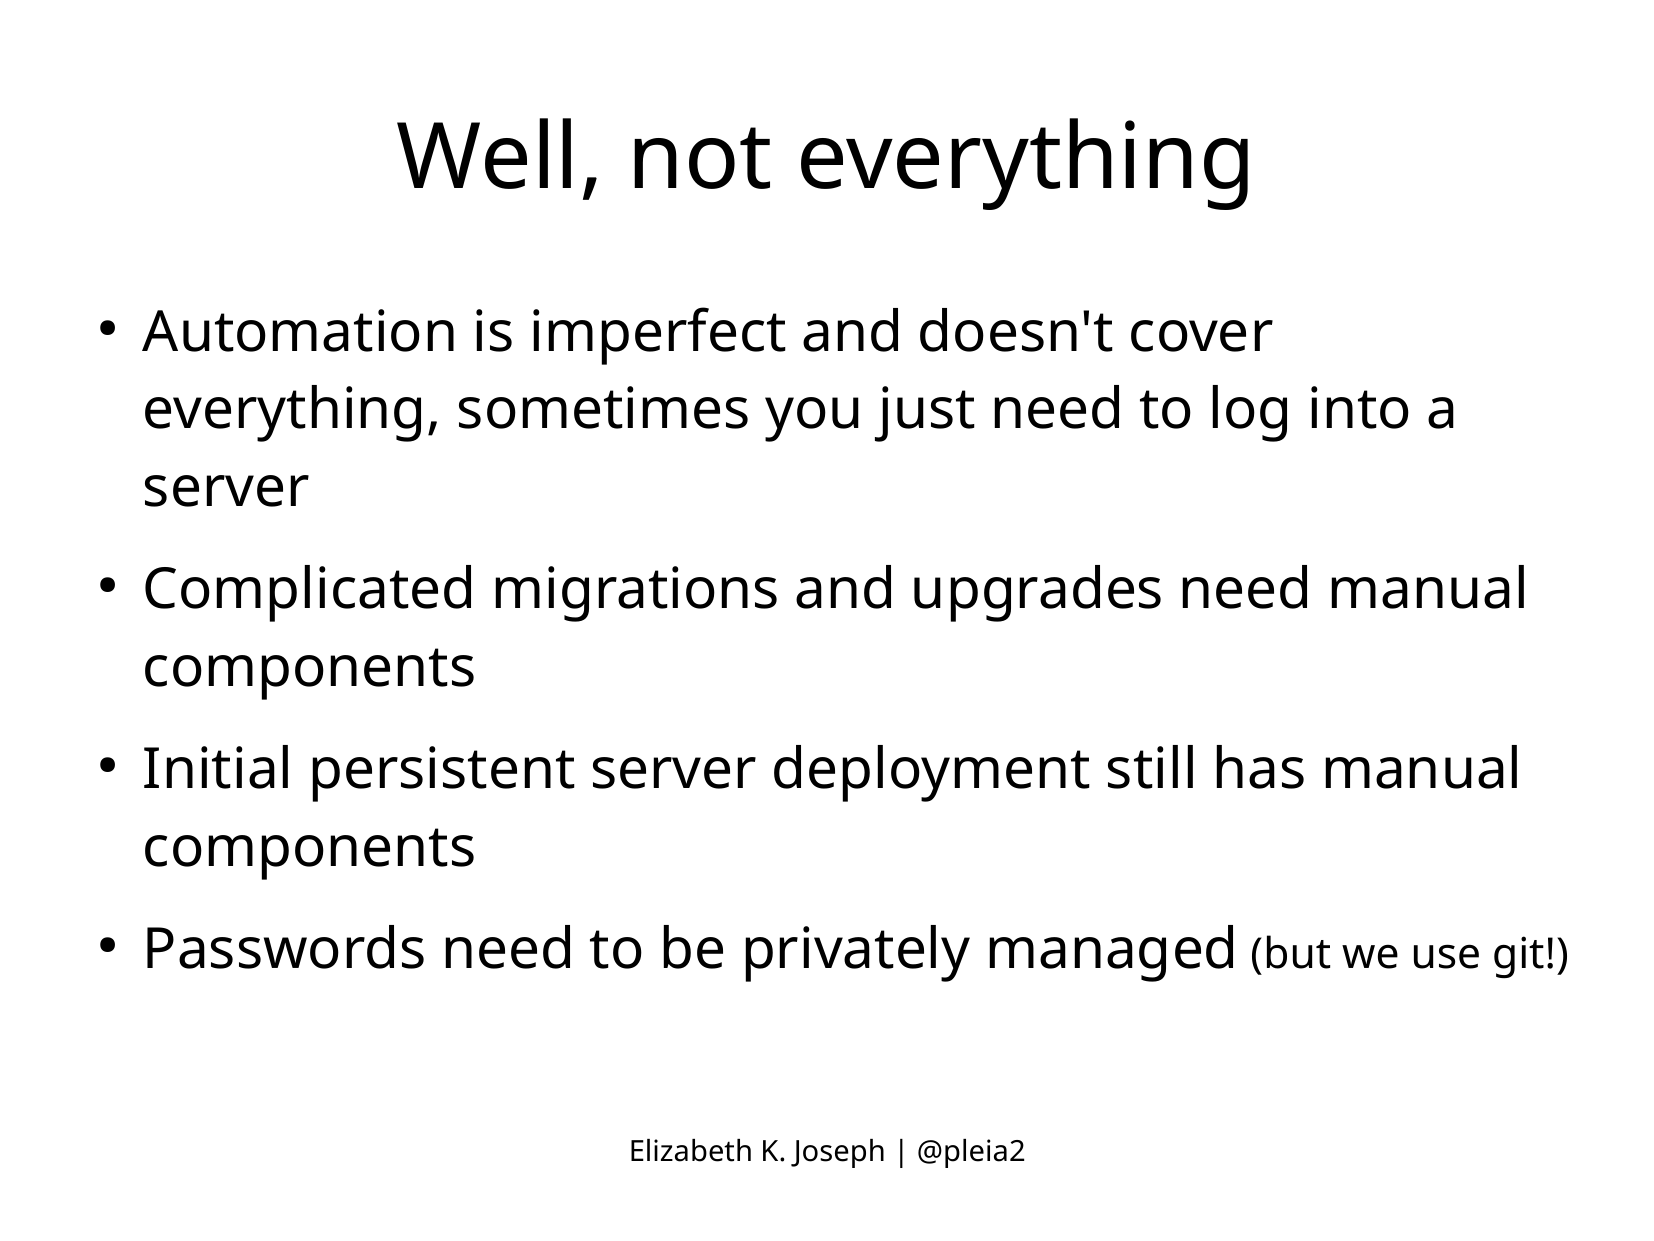

# Well, not everything
Automation is imperfect and doesn't cover everything, sometimes you just need to log into a server
Complicated migrations and upgrades need manual components
Initial persistent server deployment still has manual components
Passwords need to be privately managed (but we use git!)
Elizabeth K. Joseph | @pleia2